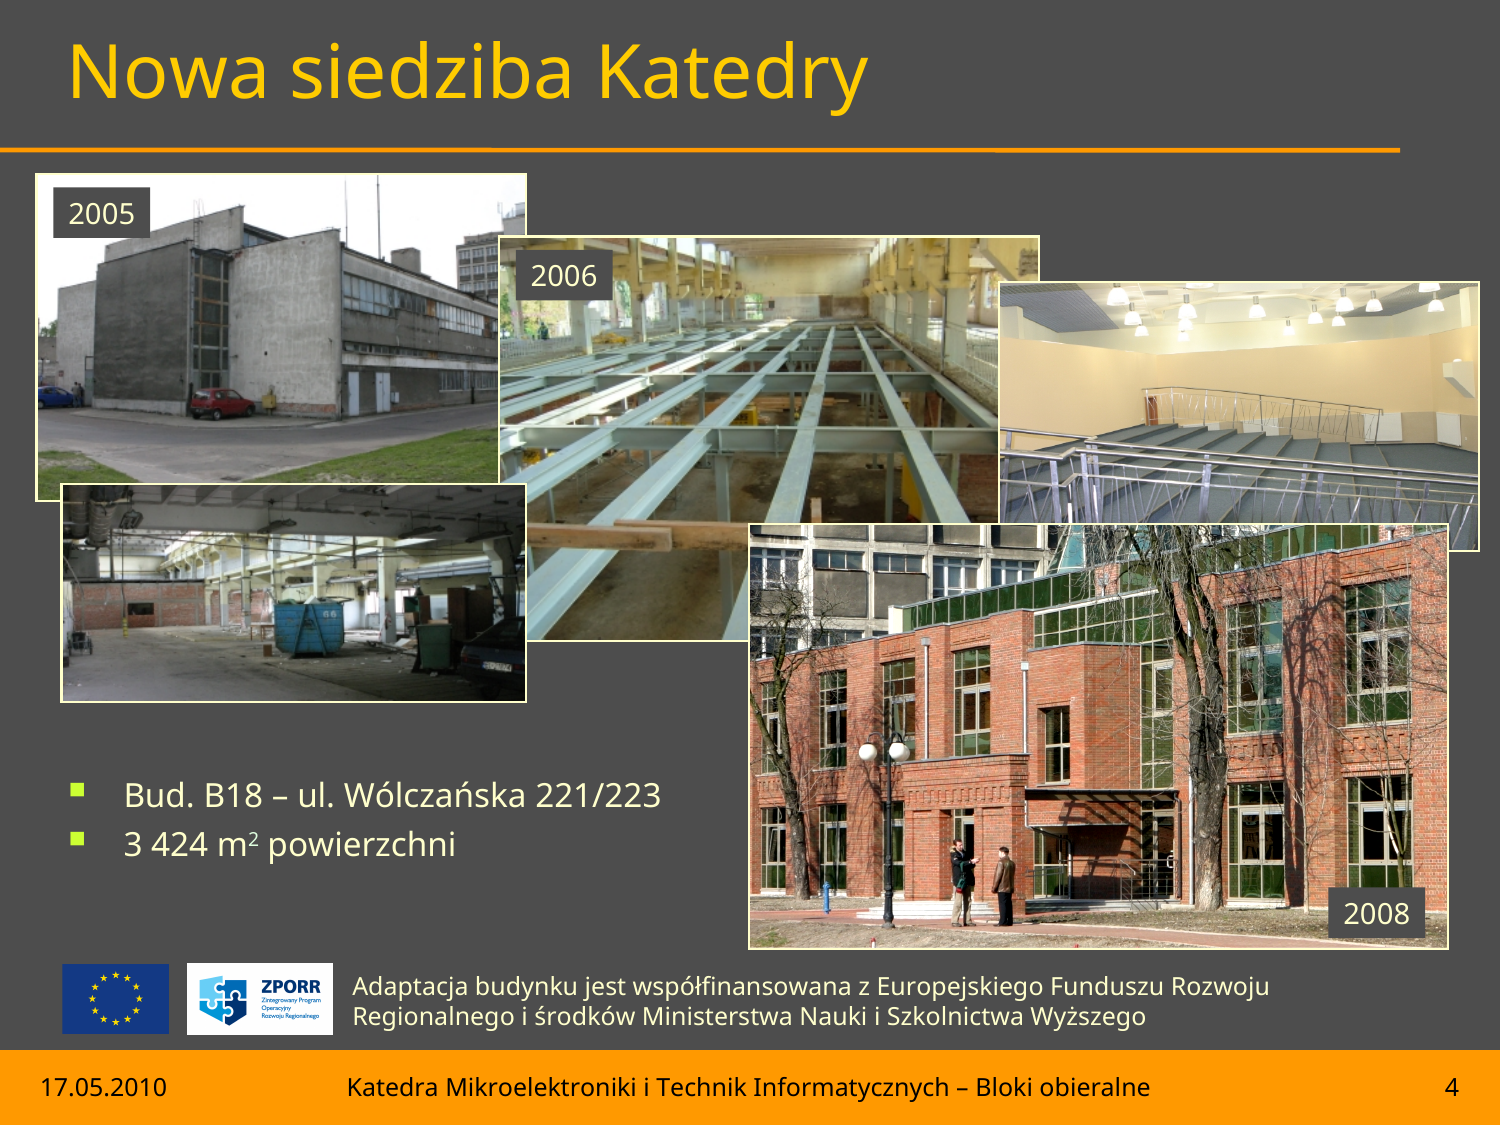

# Nowa siedziba Katedry
2005
2006
Bud. B18 – ul. Wólczańska 221/223
3 424 m2 powierzchni
2008
Adaptacja budynku jest współfinansowana z Europejskiego Funduszu Rozwoju Regionalnego i środków Ministerstwa Nauki i Szkolnictwa Wyższego
17.05.2010
Katedra Mikroelektroniki i Technik Informatycznych – Bloki obieralne
4